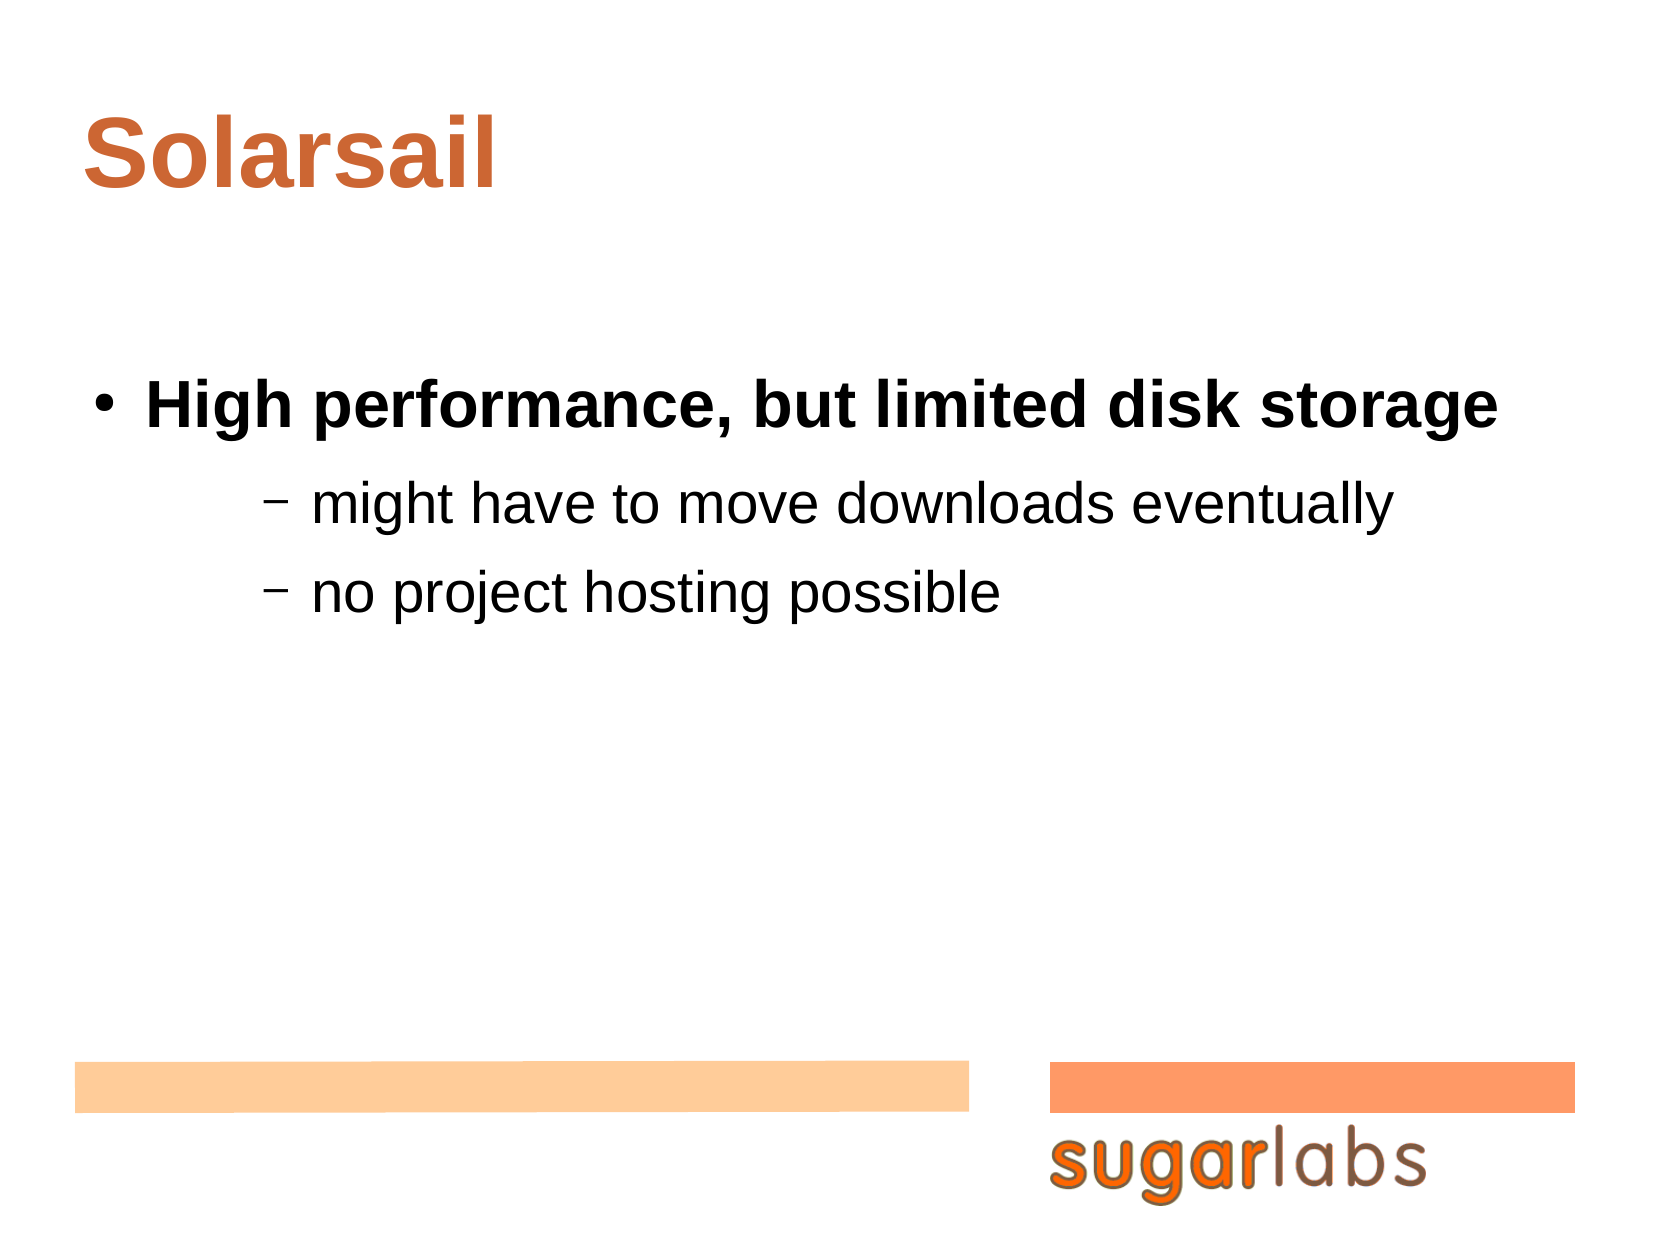

# Solarsail
High performance, but limited disk storage
might have to move downloads eventually
no project hosting possible